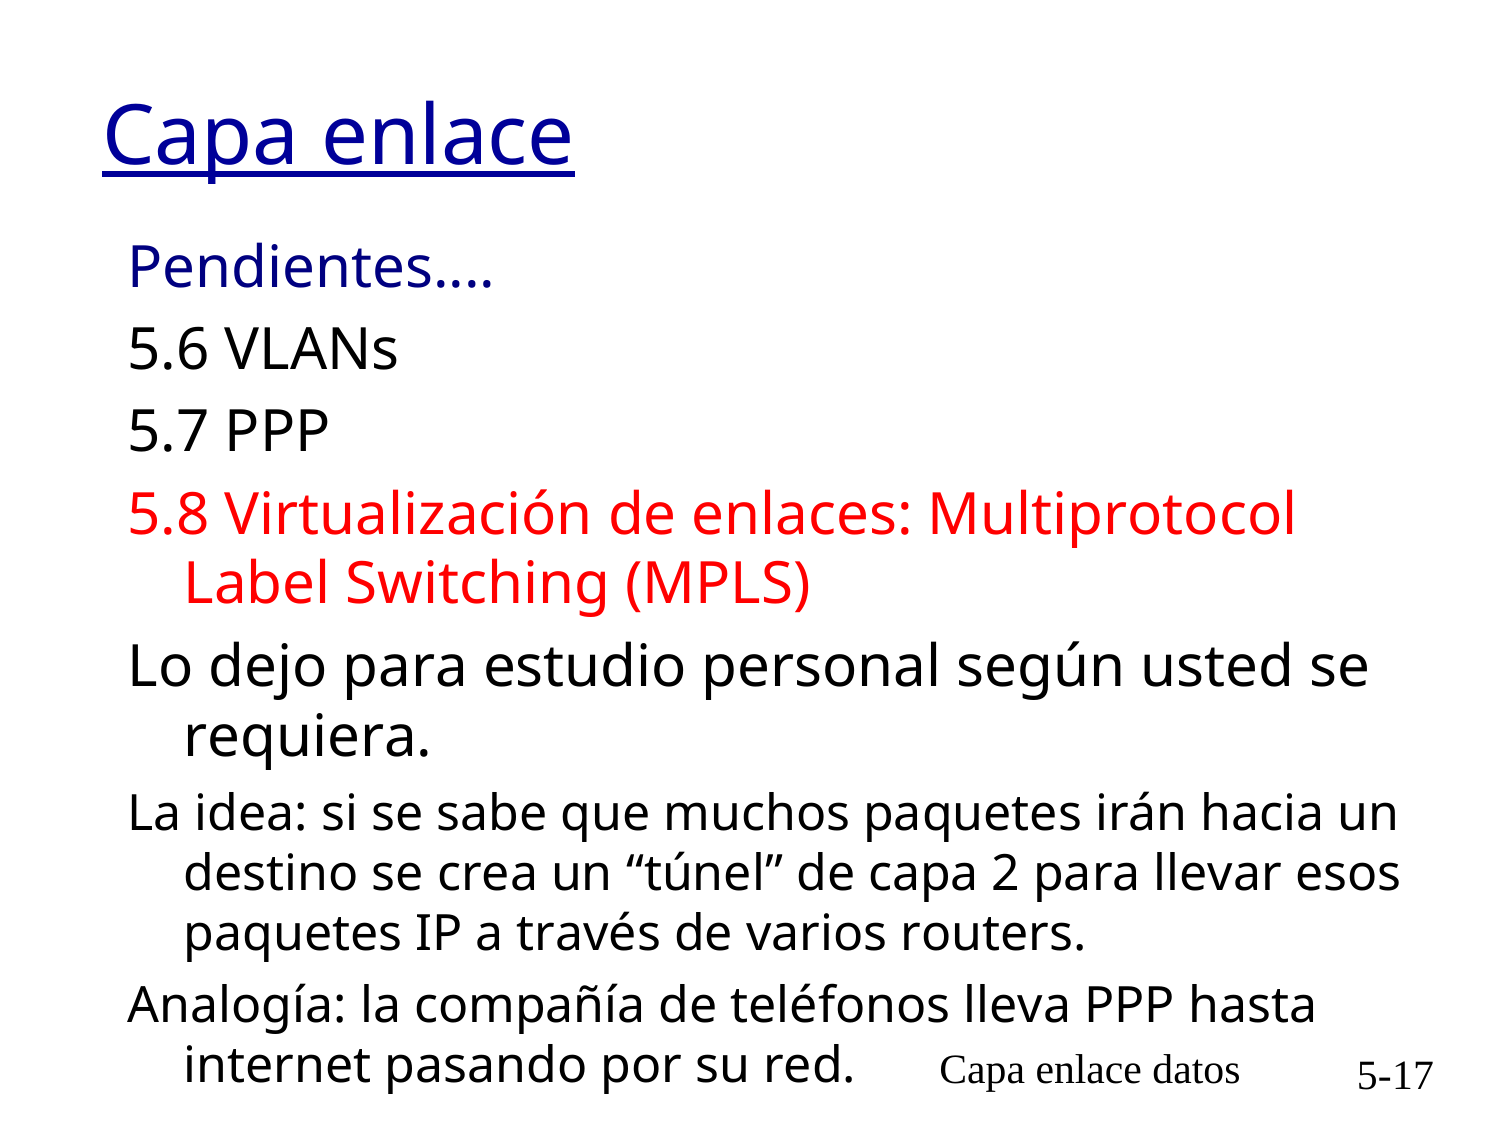

# Capa enlace
Pendientes....
5.6 VLANs
5.7 PPP
5.8 Virtualización de enlaces: Multiprotocol Label Switching (MPLS)
Lo dejo para estudio personal según usted se requiera.
La idea: si se sabe que muchos paquetes irán hacia un destino se crea un “túnel” de capa 2 para llevar esos paquetes IP a través de varios routers.
Analogía: la compañía de teléfonos lleva PPP hasta internet pasando por su red.
17